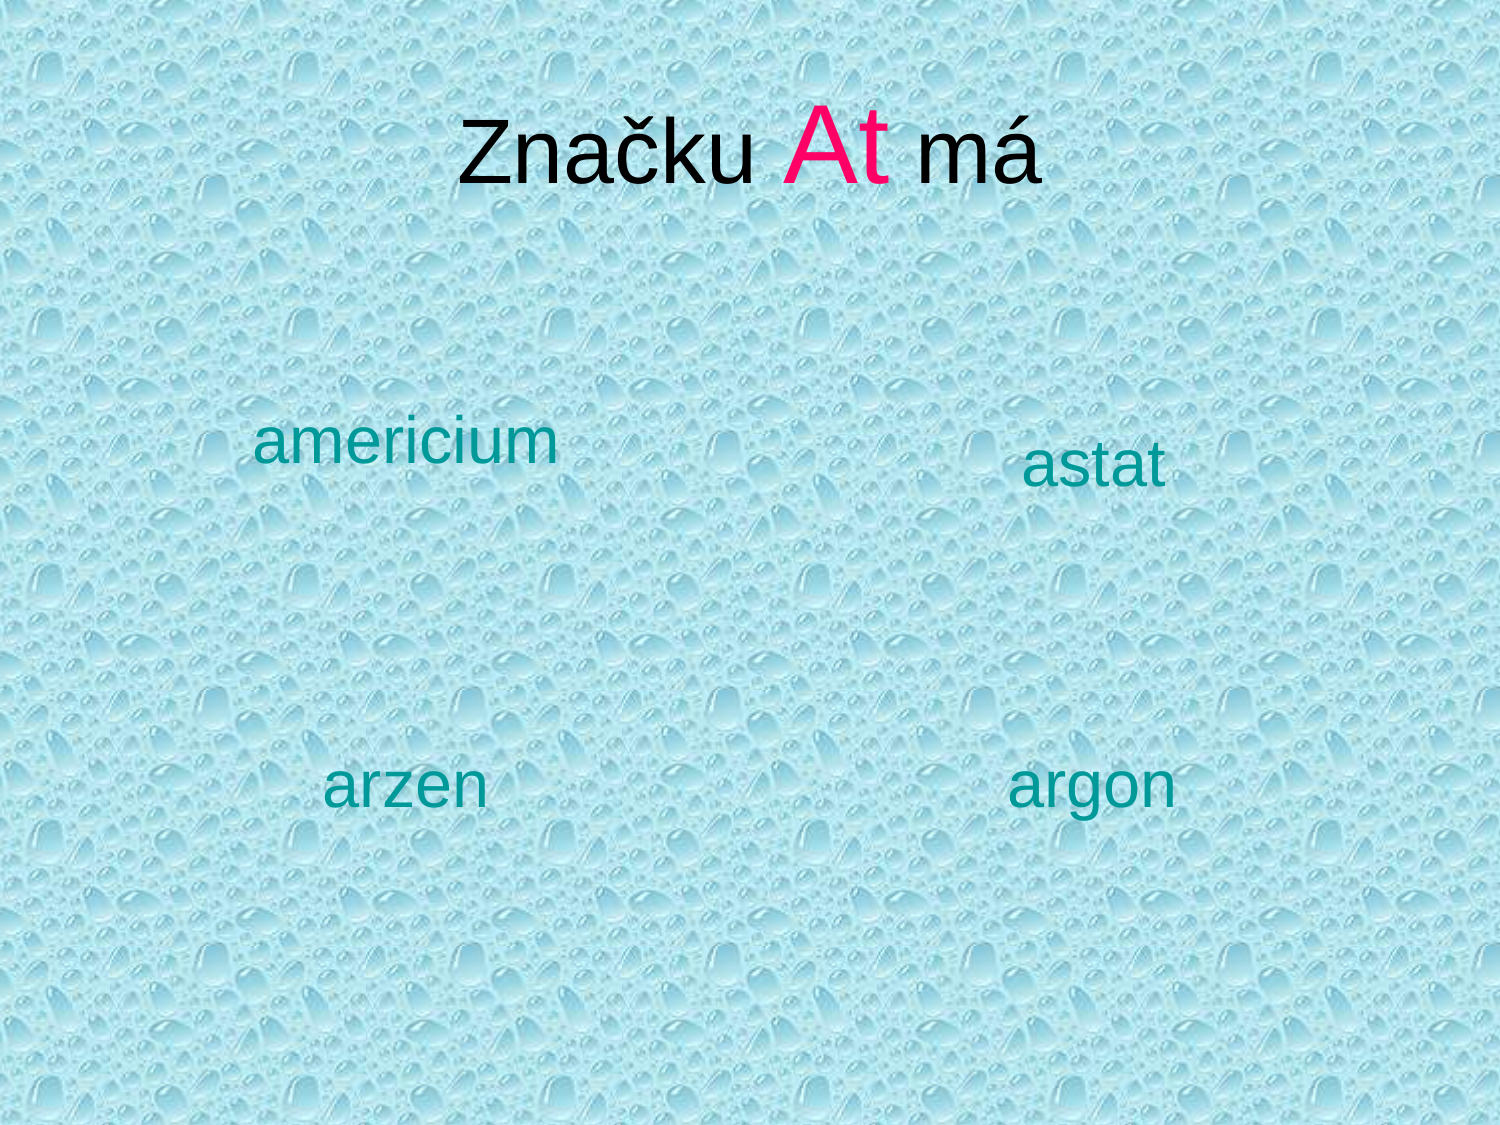

# Značku At má
| americium |
| --- |
| astat |
| --- |
| arzen |
| --- |
| argon |
| --- |